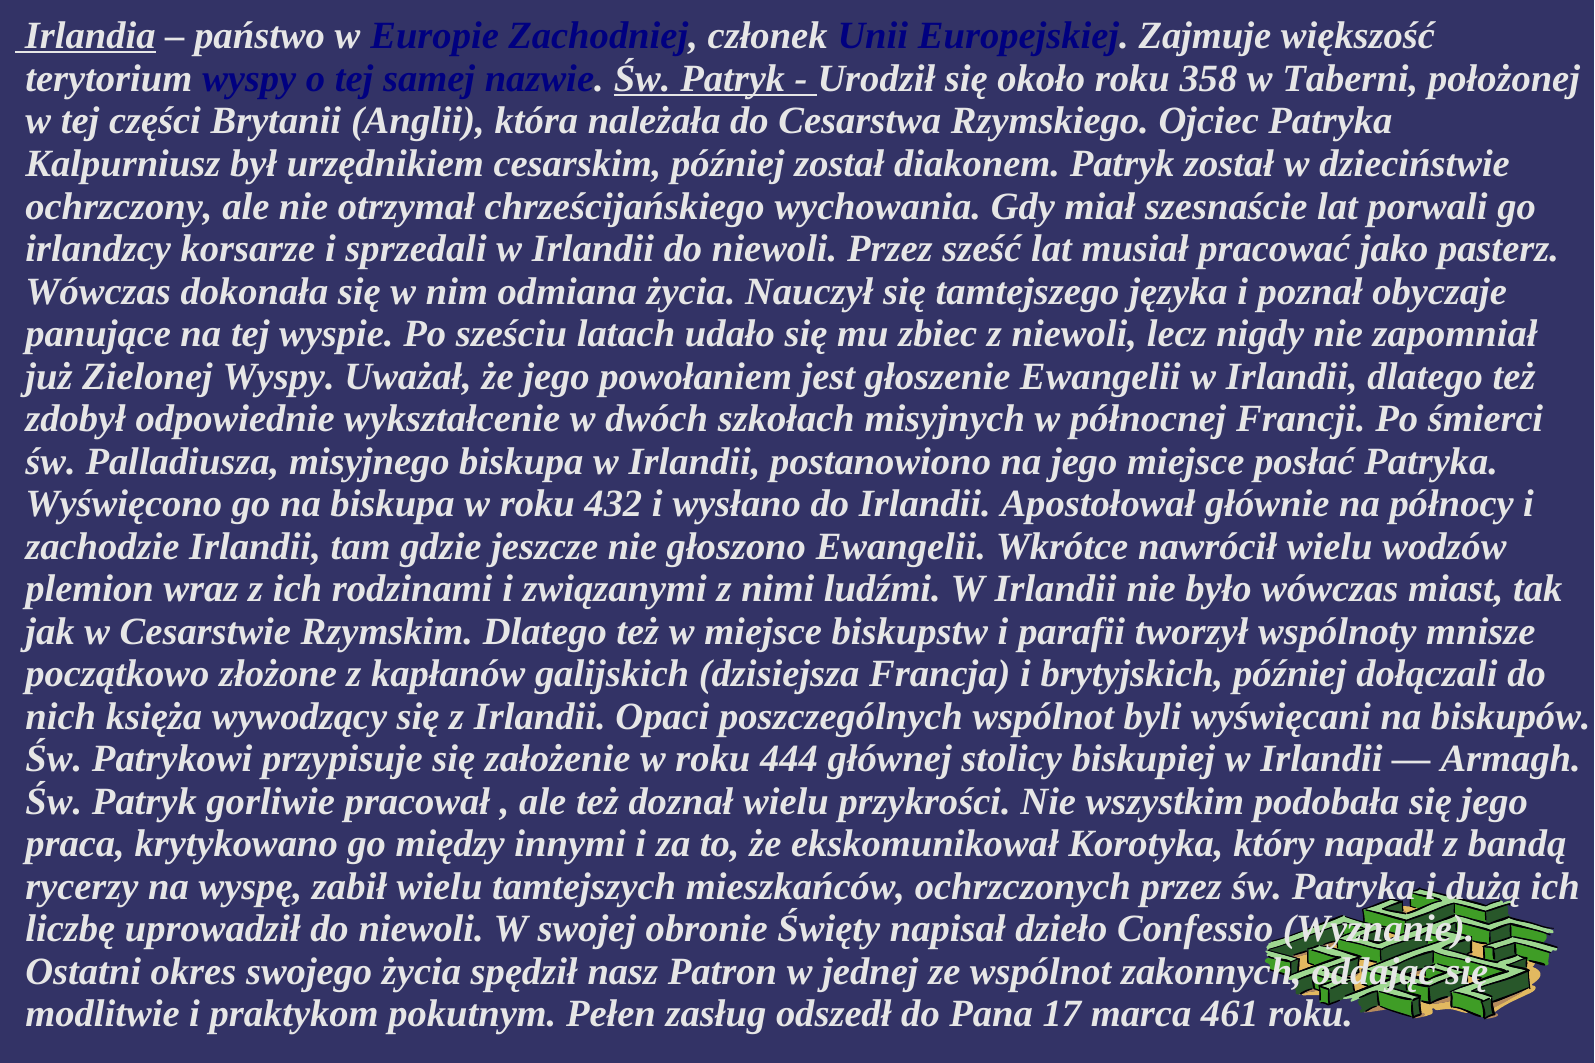

# Irlandia – państwo w Europie Zachodniej, członek Unii Europejskiej. Zajmuje większość terytorium wyspy o tej samej nazwie. Św. Patryk - Urodził się około roku 358 w Taberni, położonej w tej części Brytanii (Anglii), która należała do Cesarstwa Rzymskiego. Ojciec Patryka Kalpurniusz był urzędnikiem cesarskim, później został diakonem. Patryk został w dzieciństwie ochrzczony, ale nie otrzymał chrześcijańskiego wychowania. Gdy miał szesnaście lat porwali go irlandzcy korsarze i sprzedali w Irlandii do niewoli. Przez sześć lat musiał pracować jako pasterz. Wówczas dokonała się w nim odmiana życia. Nauczył się tamtejszego języka i poznał obyczaje panujące na tej wyspie. Po sześciu latach udało się mu zbiec z niewoli, lecz nigdy nie zapomniał już Zielonej Wyspy. Uważał, że jego powołaniem jest głoszenie Ewangelii w Irlandii, dlatego też zdobył odpowiednie wykształcenie w dwóch szkołach misyjnych w północnej Francji. Po śmierci św. Palladiusza, misyjnego biskupa w Irlandii, postanowiono na jego miejsce posłać Patryka. Wyświęcono go na biskupa w roku 432 i wysłano do Irlandii. Apostołował głównie na północy i zachodzie Irlandii, tam gdzie jeszcze nie głoszono Ewangelii. Wkrótce nawrócił wielu wodzów plemion wraz z ich rodzinami i związanymi z nimi ludźmi. W Irlandii nie było wówczas miast, tak jak w Cesarstwie Rzymskim. Dlatego też w miejsce biskupstw i parafii tworzył wspólnoty mnisze początkowo złożone z kapłanów galijskich (dzisiejsza Francja) i brytyjskich, później dołączali do nich księża wywodzący się z Irlandii. Opaci poszczególnych wspólnot byli wyświęcani na biskupów. Św. Patrykowi przypisuje się założenie w roku 444 głównej stolicy biskupiej w Irlandii — Armagh. Św. Patryk gorliwie pracował , ale też doznał wielu przykrości. Nie wszystkim podobała się jego praca, krytykowano go między innymi i za to, że ekskomunikował Korotyka, który napadł z bandą rycerzy na wyspę, zabił wielu tamtejszych mieszkańców, ochrzczonych przez św. Patryka i dużą ich liczbę uprowadził do niewoli. W swojej obronie Święty napisał dzieło Confessio (Wyznanie). Ostatni okres swojego życia spędził nasz Patron w jednej ze wspólnot zakonnych, oddając się modlitwie i praktykom pokutnym. Pełen zasług odszedł do Pana 17 marca 461 roku.